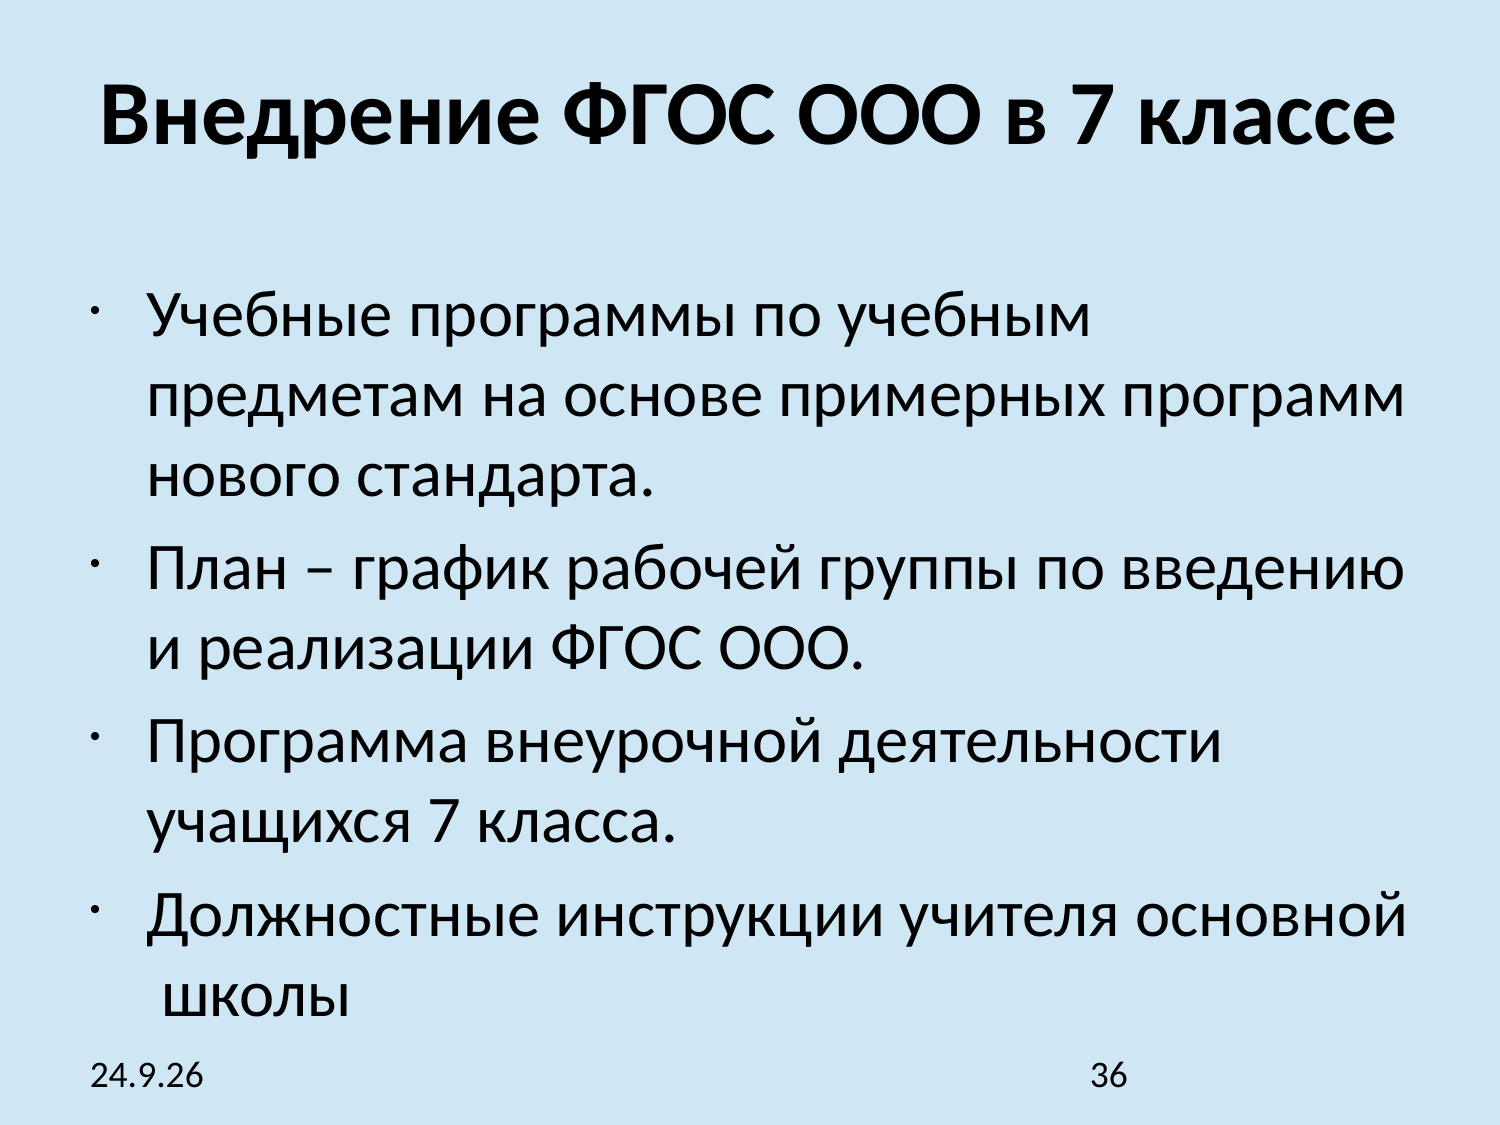

# Внедрение ФГОС ООО в 7 классе
Учебные программы по учебным предметам на основе примерных программ нового стандарта.
План – график рабочей группы по введению и реализации ФГОС ООО.
Программа внеурочной деятельности учащихся 7 класса.
Должностные инструкции учителя основной школы